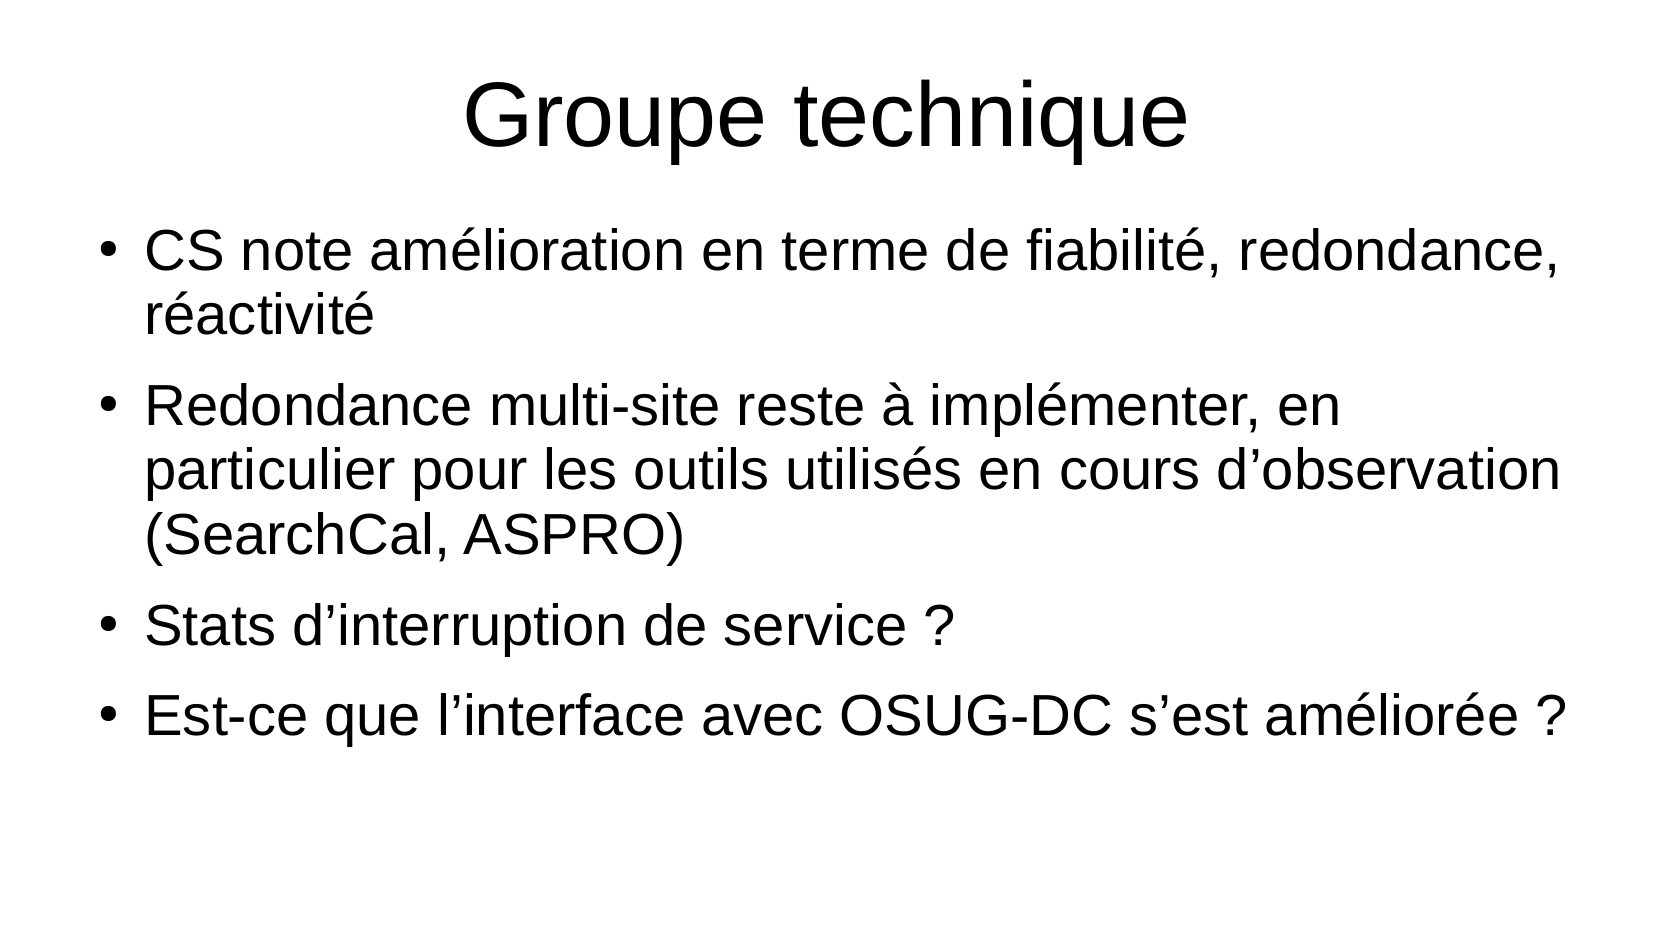

# Groupe technique
CS note amélioration en terme de fiabilité, redondance, réactivité
Redondance multi-site reste à implémenter, en particulier pour les outils utilisés en cours d’observation (SearchCal, ASPRO)
Stats d’interruption de service ?
Est-ce que l’interface avec OSUG-DC s’est améliorée ?